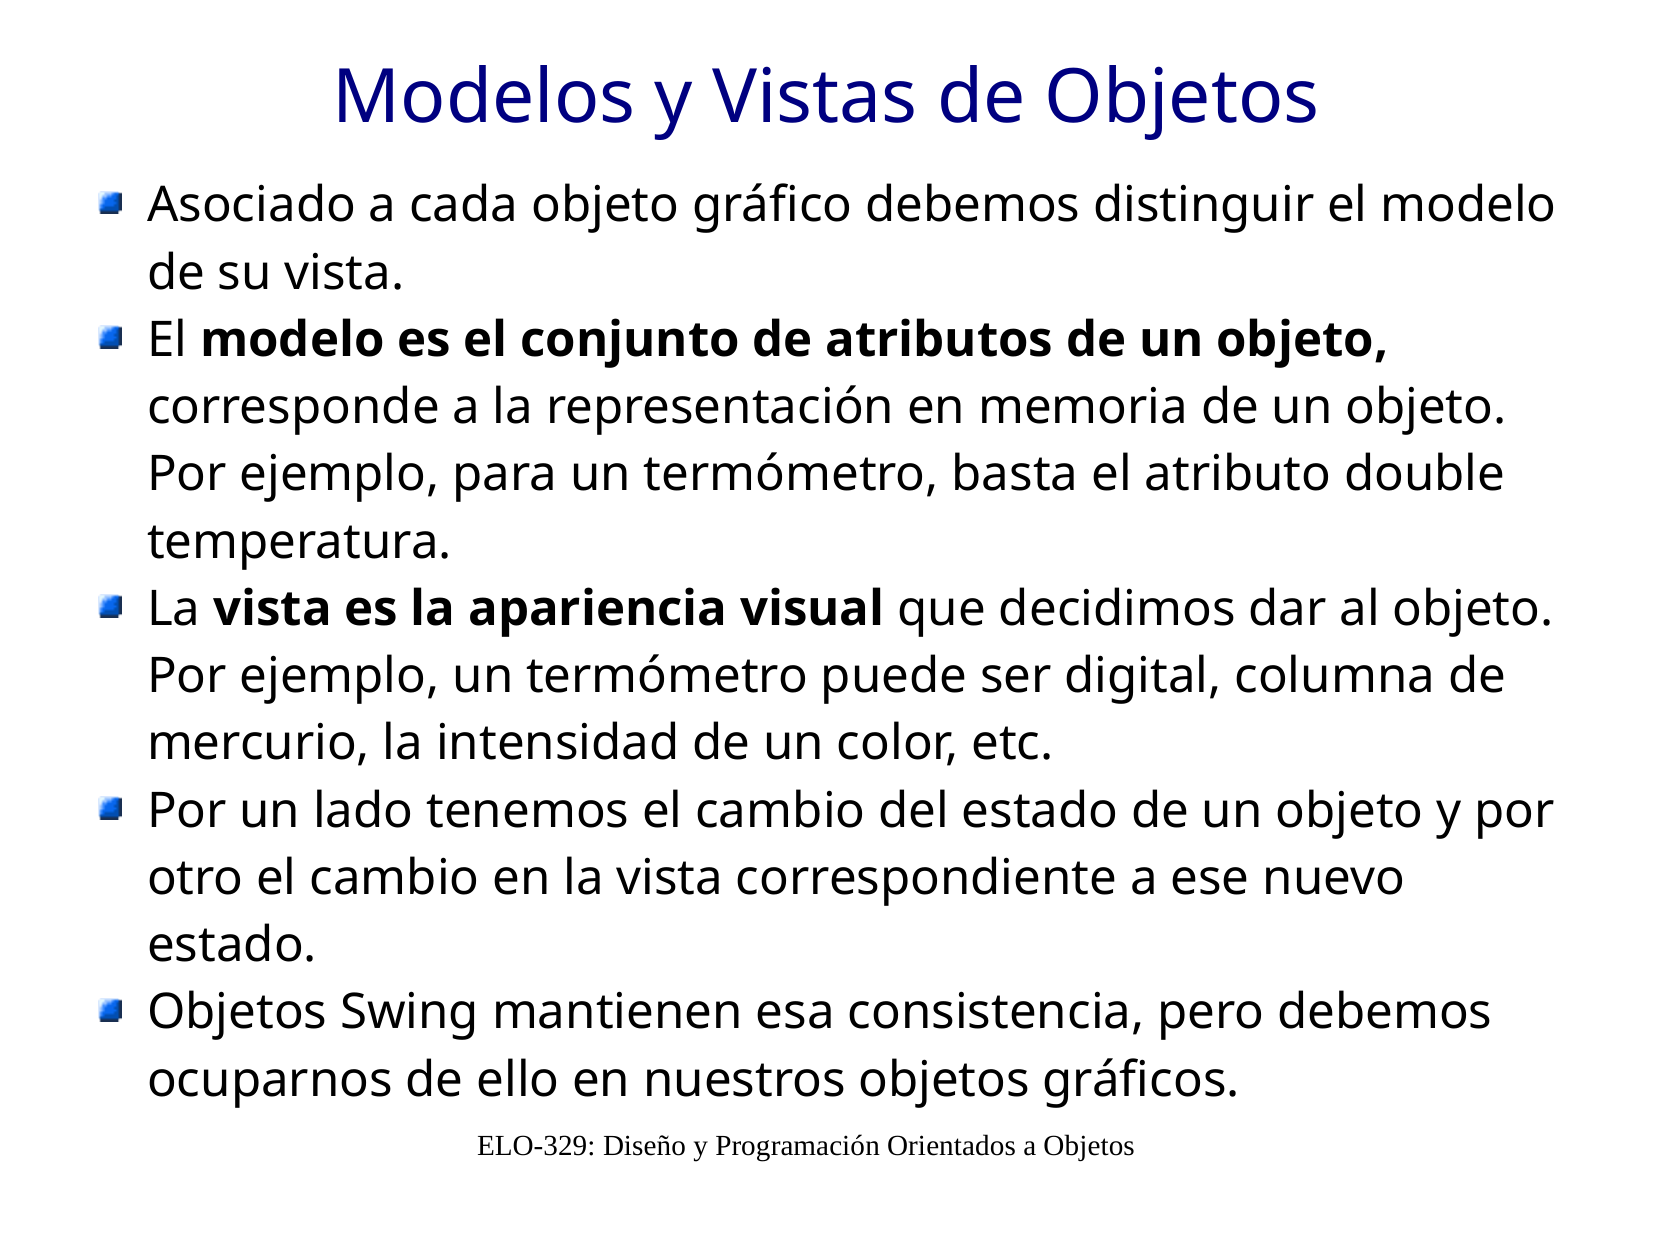

# Modelos y Vistas de Objetos
Asociado a cada objeto gráfico debemos distinguir el modelo de su vista.
El modelo es el conjunto de atributos de un objeto, corresponde a la representación en memoria de un objeto. Por ejemplo, para un termómetro, basta el atributo double temperatura.
La vista es la apariencia visual que decidimos dar al objeto. Por ejemplo, un termómetro puede ser digital, columna de mercurio, la intensidad de un color, etc.
Por un lado tenemos el cambio del estado de un objeto y por otro el cambio en la vista correspondiente a ese nuevo estado.
Objetos Swing mantienen esa consistencia, pero debemos ocuparnos de ello en nuestros objetos gráficos.